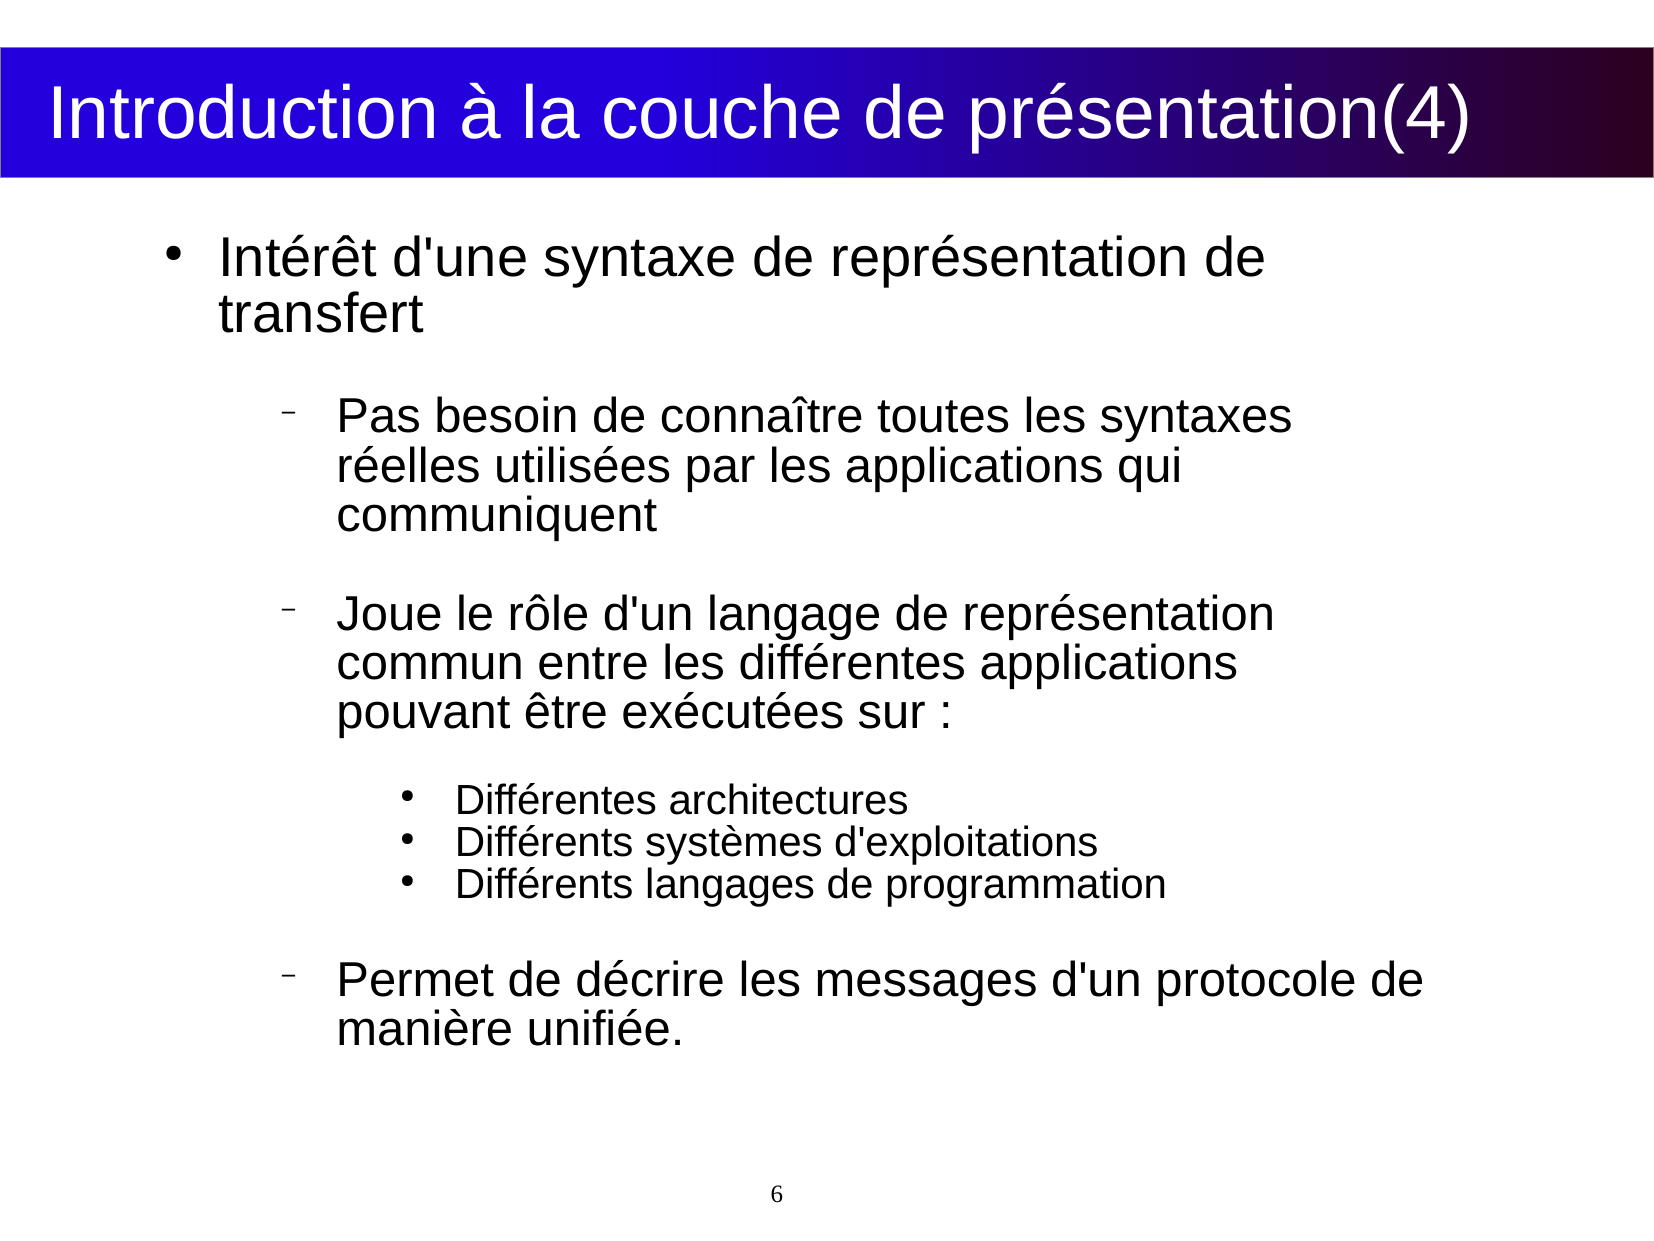

# Introduction à la couche de présentation(4)
Intérêt d'une syntaxe de représentation de
transfert
Pas besoin de connaître toutes les syntaxes
réelles utilisées par les applications qui
communiquent
Joue le rôle d'un langage de représentation
commun entre les différentes applications
pouvant être exécutées sur :
Différentes architectures
Différents systèmes d'exploitations
Différents langages de programmation
Permet de décrire les messages d'un protocole de manière unifiée.